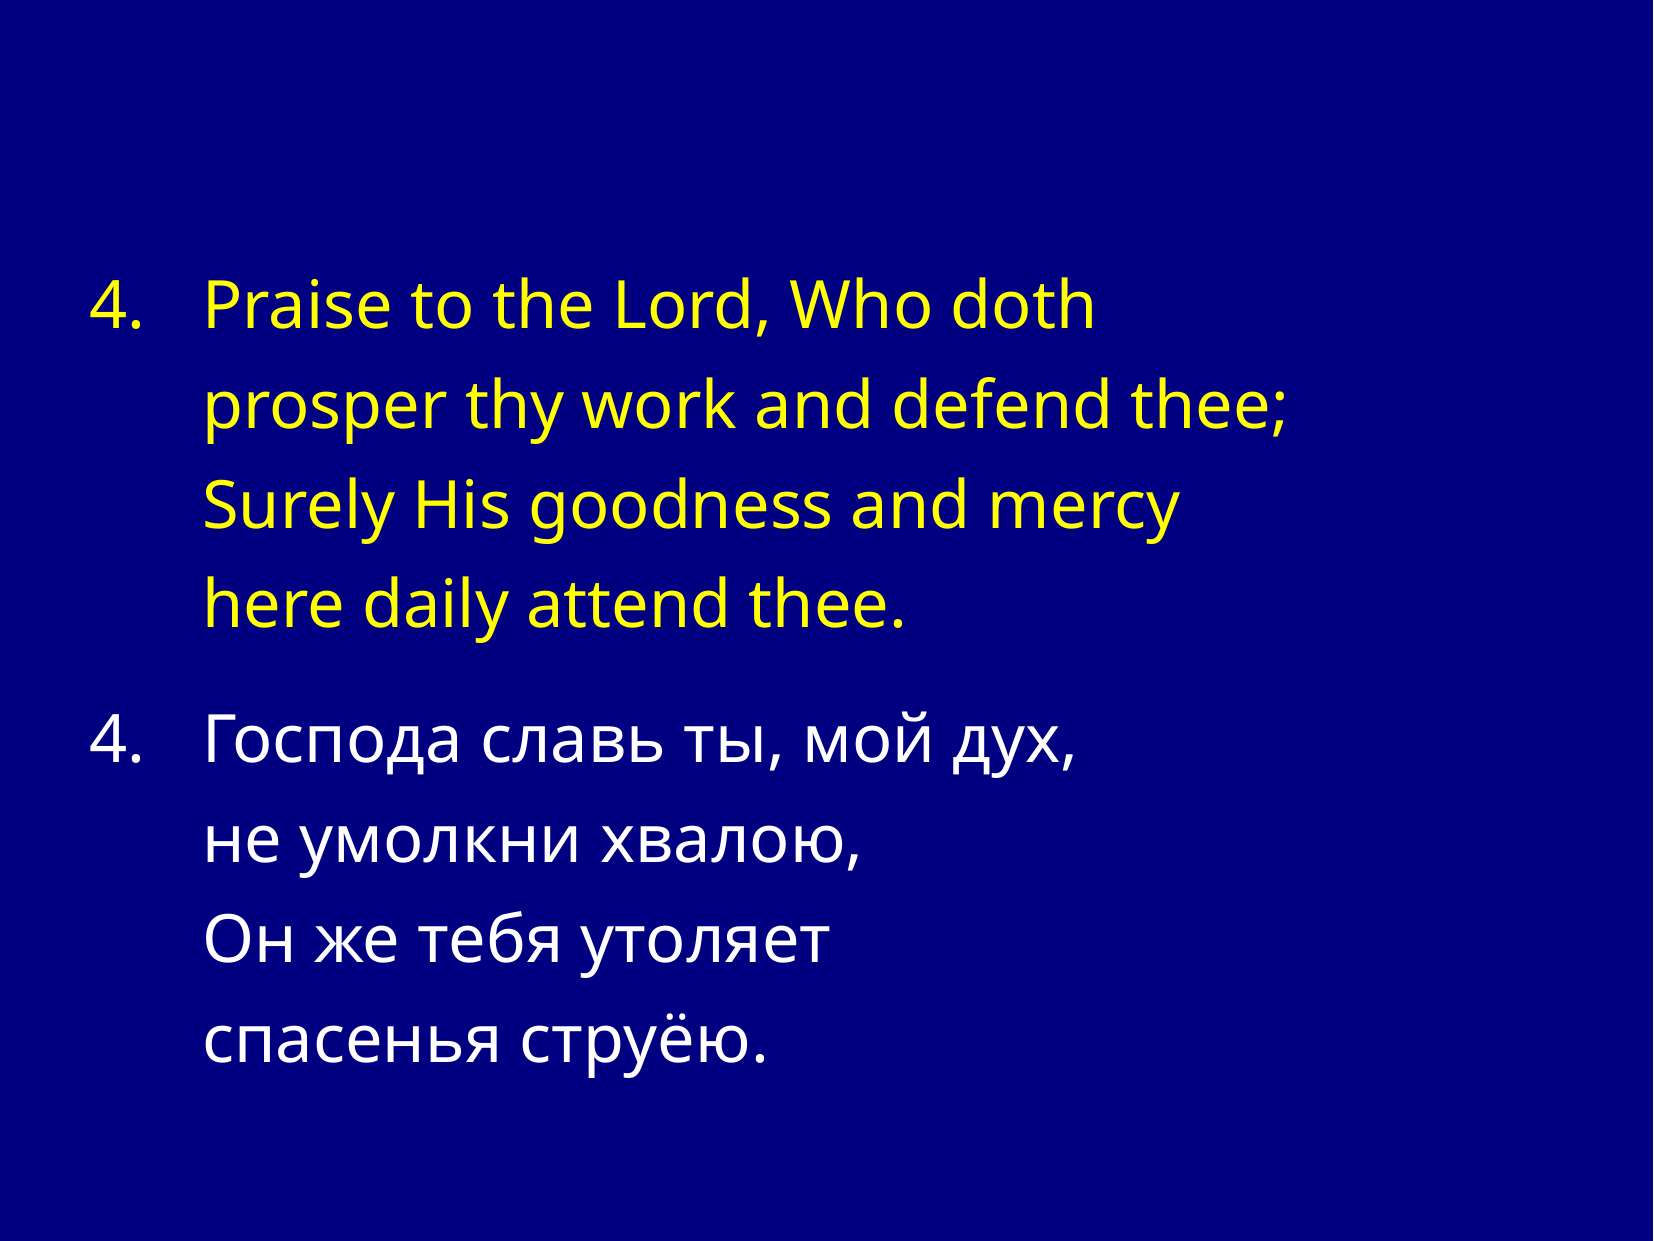

4.	Praise to the Lord, Who doth
	prosper thy work and defend thee;
	Surely His goodness and mercy
	here daily attend thee.
4.	Господа славь ты, мой дух,
	не умолкни хвалою,
	Он же тебя утоляет
	спасенья струёю.